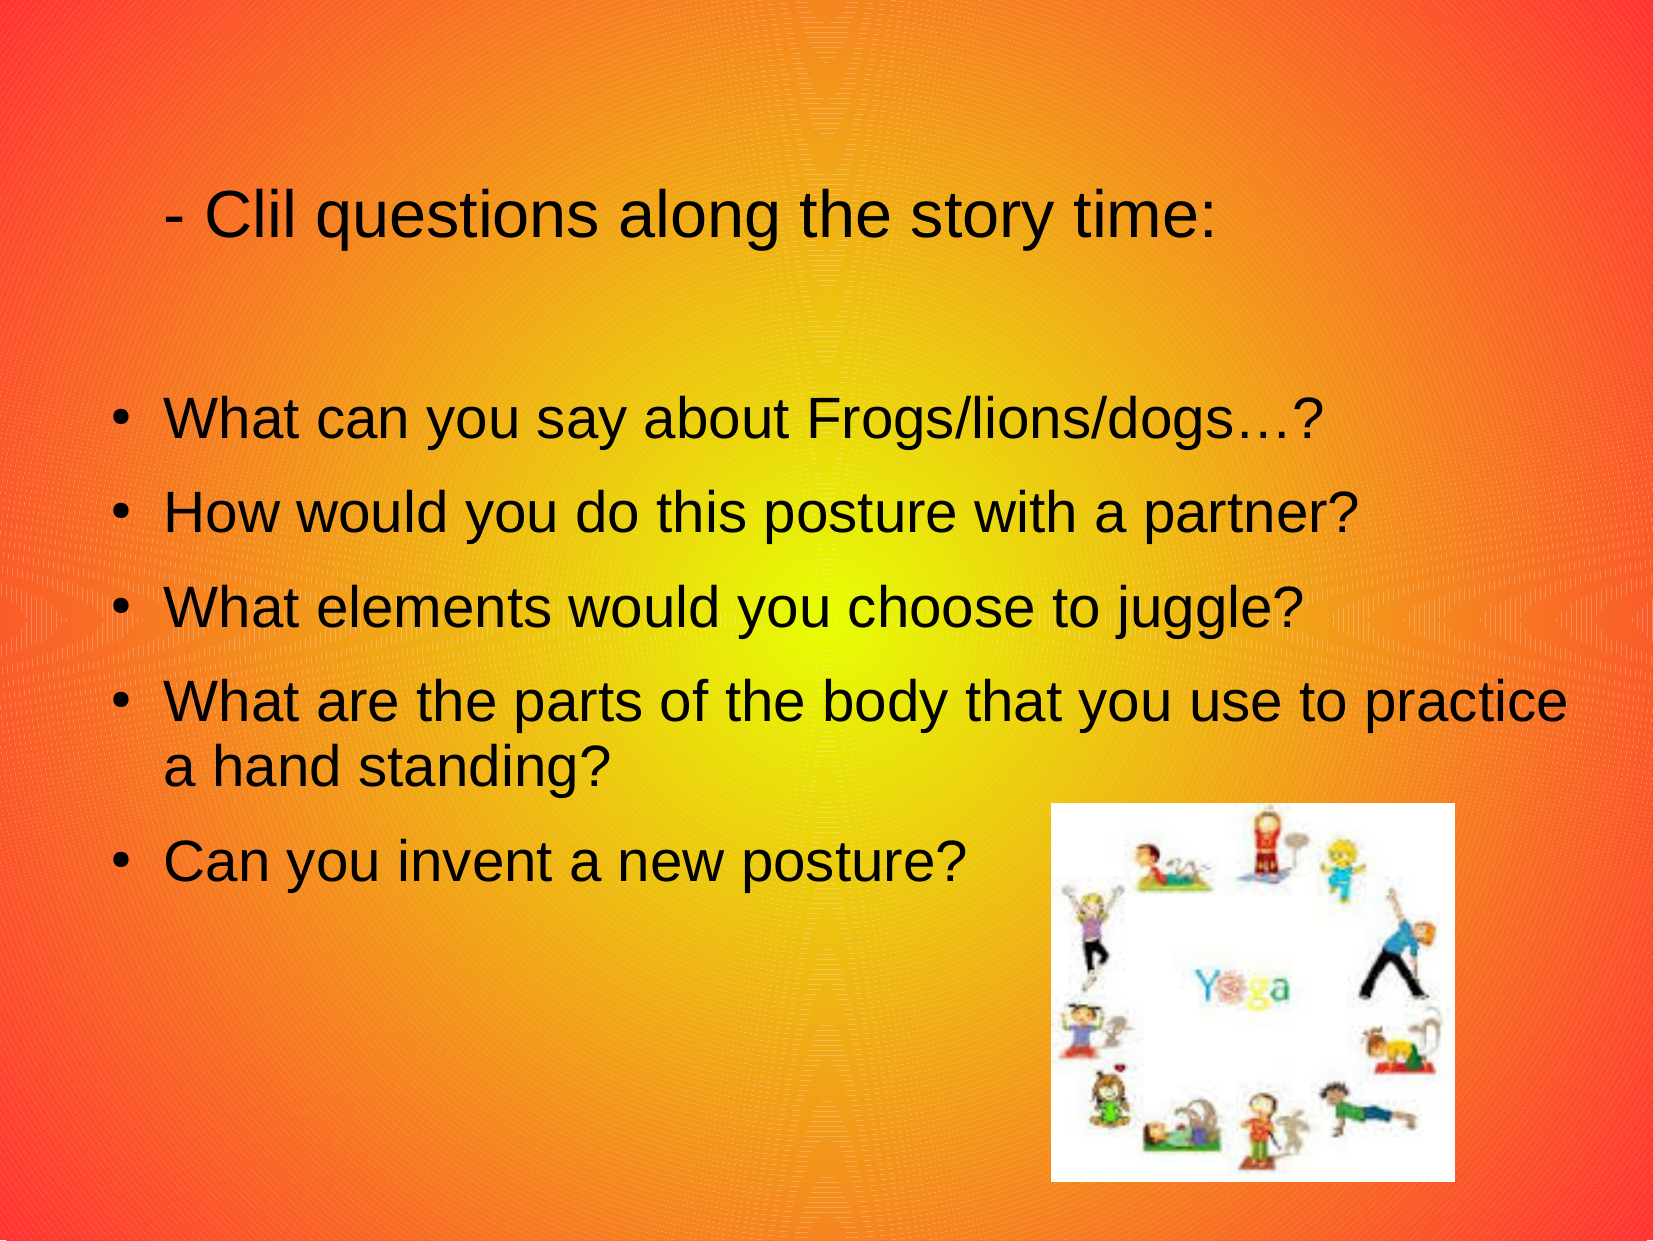

#
- Clil questions along the story time:
What can you say about Frogs/lions/dogs…?
How would you do this posture with a partner?
What elements would you choose to juggle?
What are the parts of the body that you use to practice a hand standing?
Can you invent a new posture?